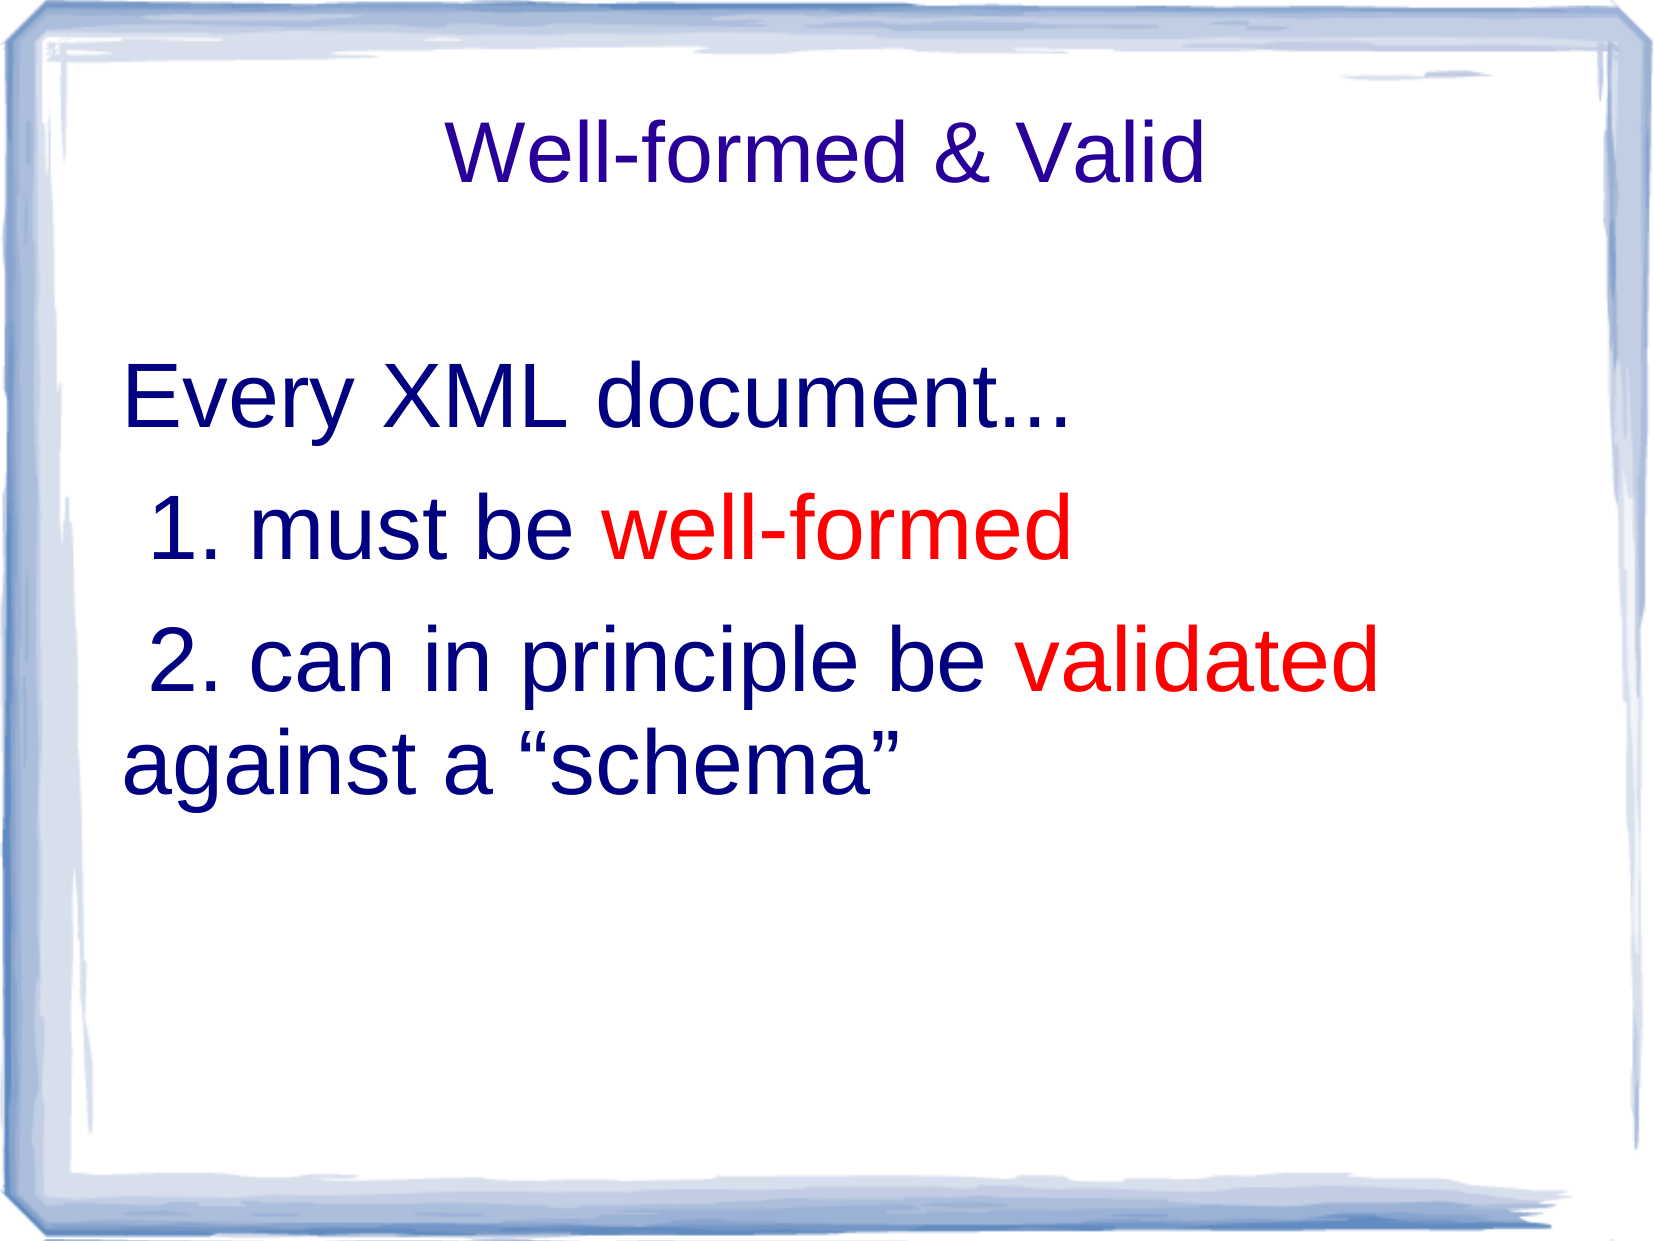

# Well-formed & Valid
Every XML document...
 1. must be well-formed
 2. can in principle be validated against a “schema”